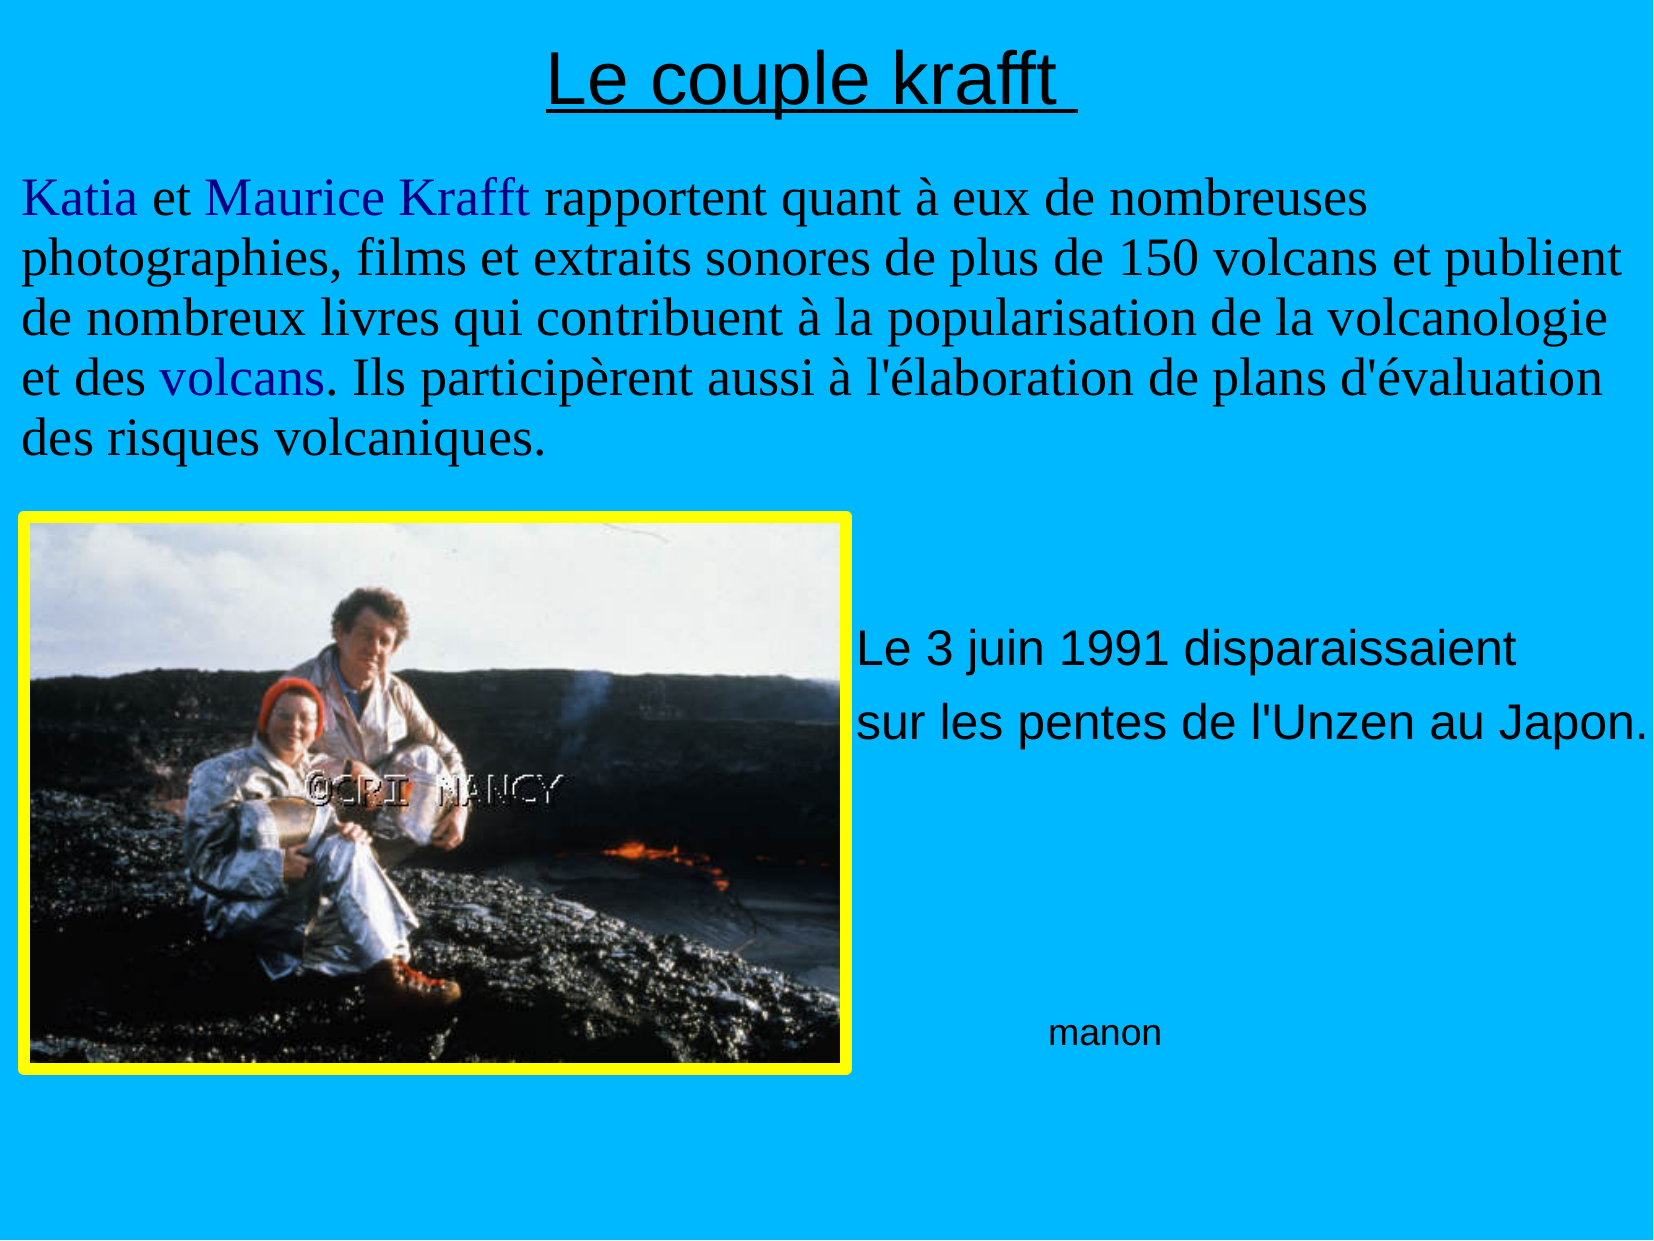

Le couple krafft
Katia et Maurice Krafft rapportent quant à eux de nombreuses photographies, films et extraits sonores de plus de 150 volcans et publient de nombreux livres qui contribuent à la popularisation de la volcanologie et des volcans. Ils participèrent aussi à l'élaboration de plans d'évaluation des risques volcaniques.
Le 3 juin 1991 disparaissaient
sur les pentes de l'Unzen au Japon.
manon